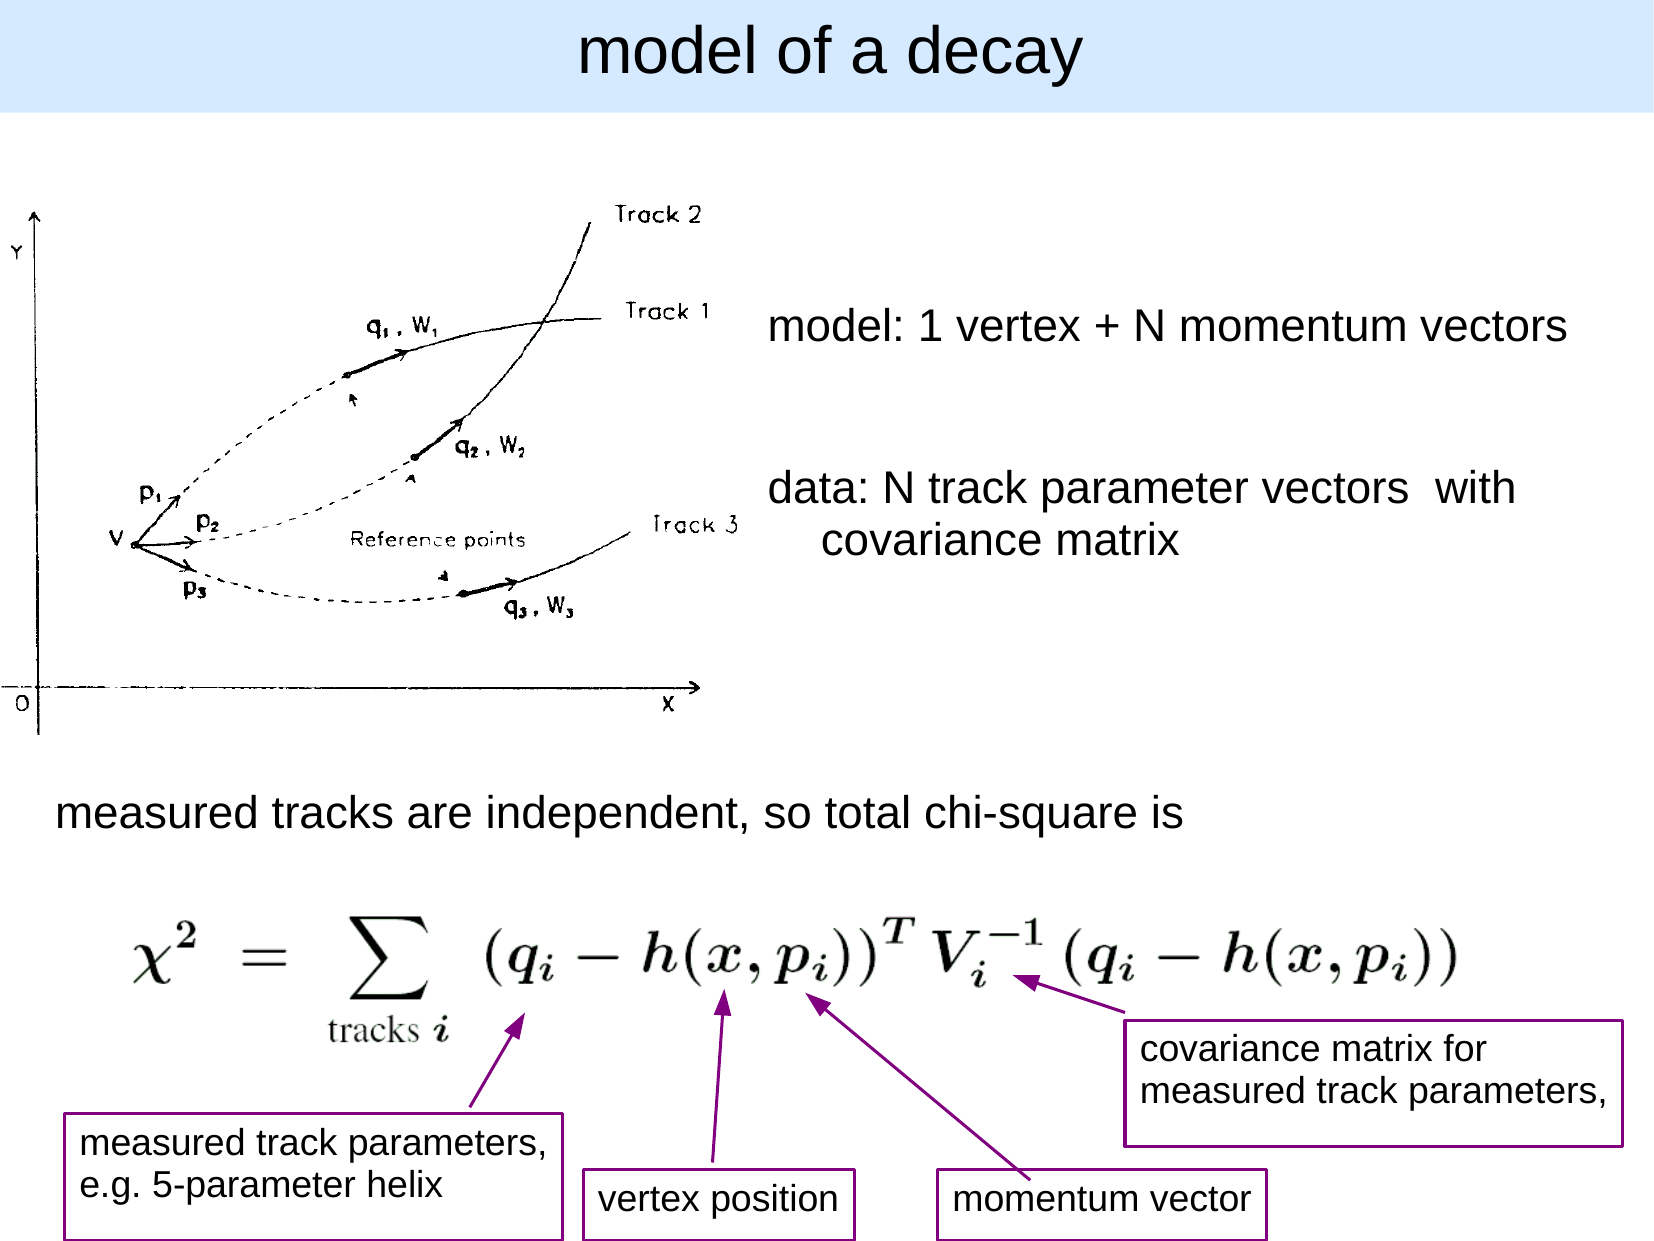

# model of a decay
model: 1 vertex + N momentum vectors
data: N track parameter vectors with covariance matrix
measured tracks are independent, so total chi-square is
covariance matrix for
measured track parameters,
measured track parameters,
e.g. 5-parameter helix
momentum vector
vertex position